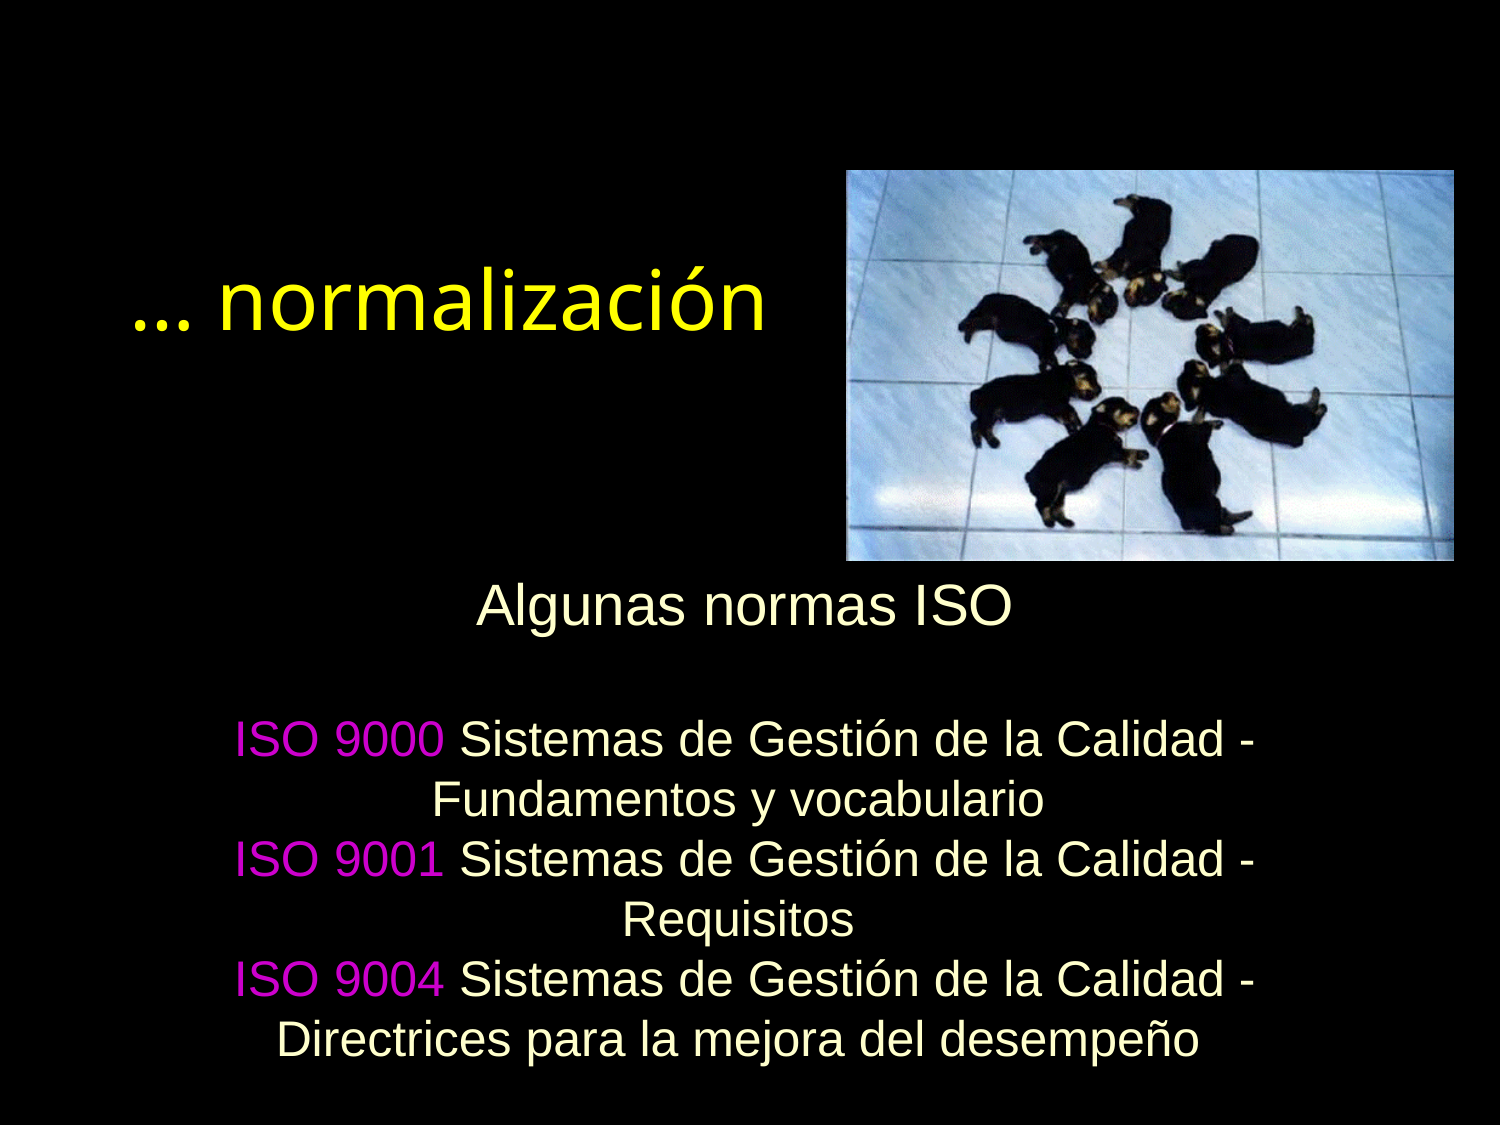

# … normalización
Algunas normas ISO
ISO 9000 Sistemas de Gestión de la Calidad - Fundamentos y vocabulario
ISO 9001 Sistemas de Gestión de la Calidad - Requisitos
ISO 9004 Sistemas de Gestión de la Calidad - Directrices para la mejora del desempeño